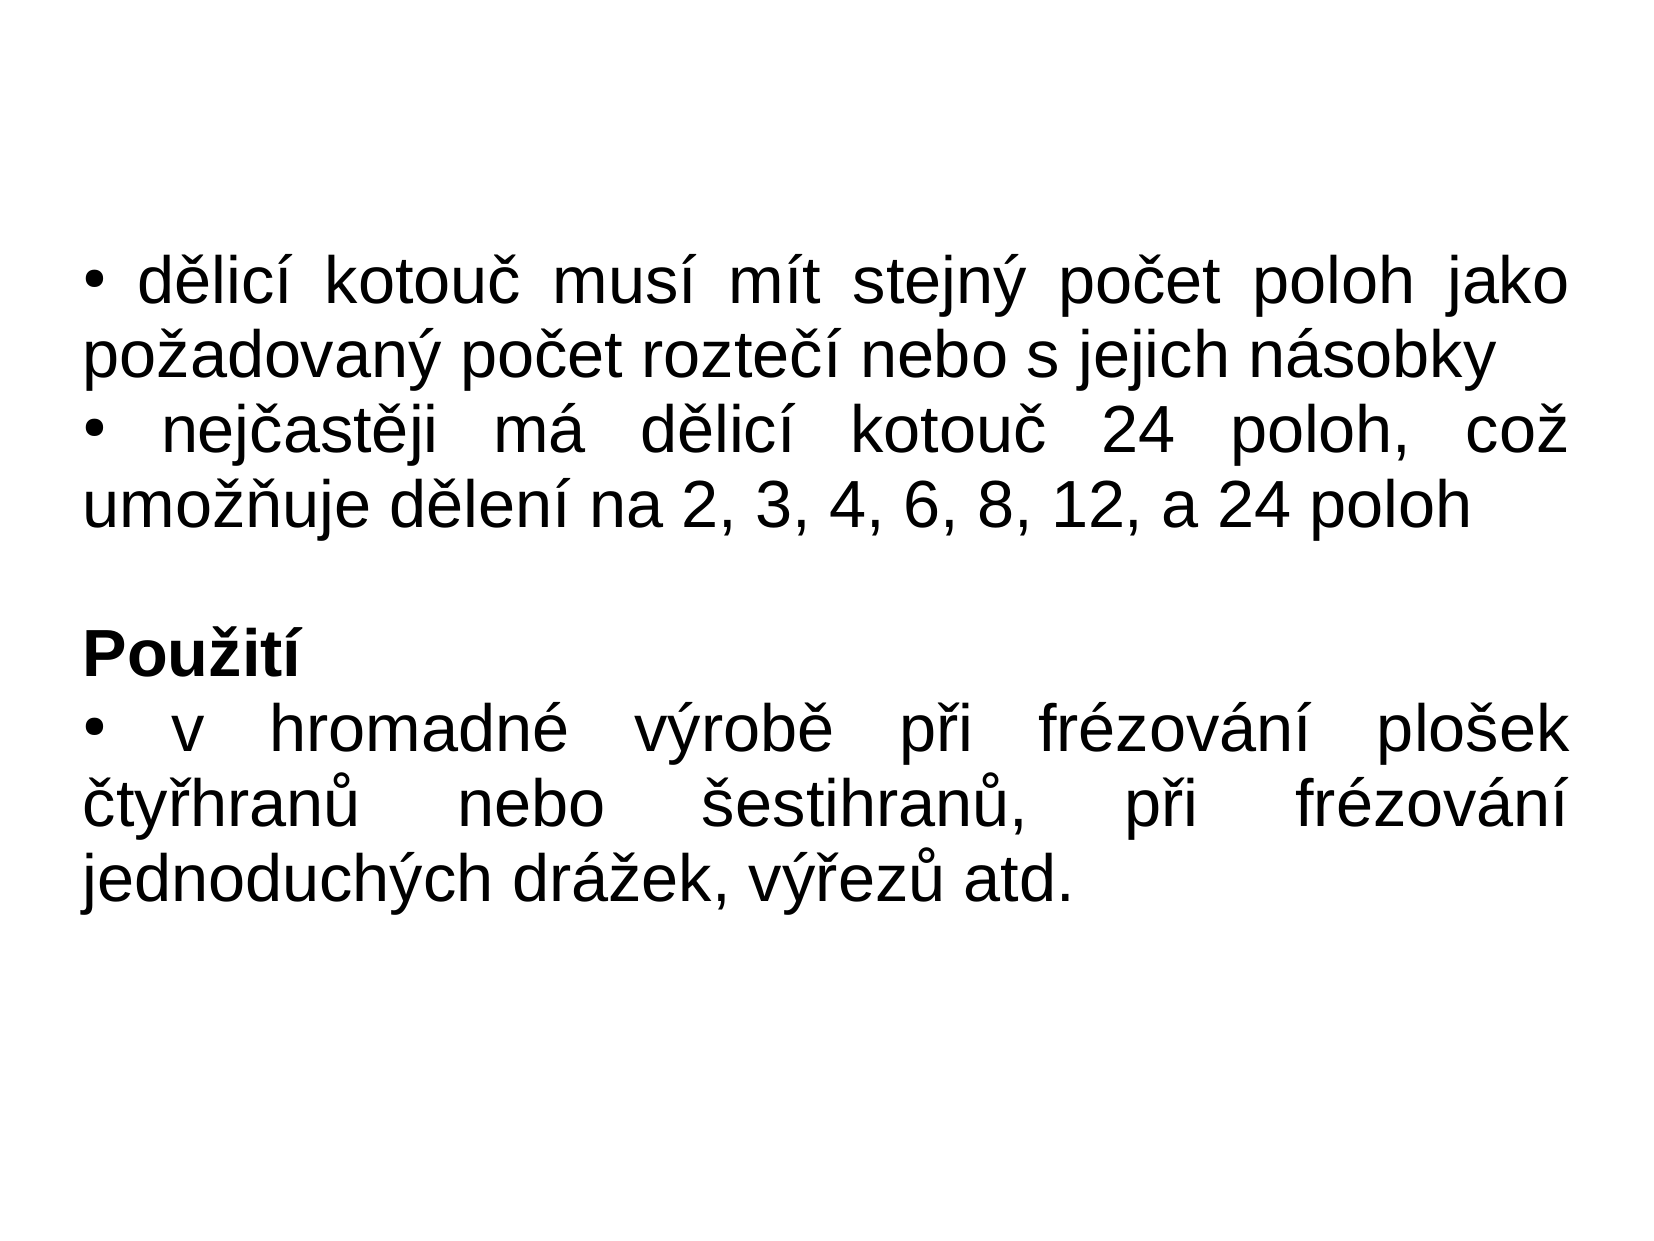

# dělicí kotouč musí mít stejný počet poloh jako požadovaný počet roztečí nebo s jejich násobky
 nejčastěji má dělicí kotouč 24 poloh, což umožňuje dělení na 2, 3, 4, 6, 8, 12, a 24 poloh
Použití
 v hromadné výrobě při frézování plošek čtyřhranů nebo šestihranů, při frézování jednoduchých drážek, výřezů atd.